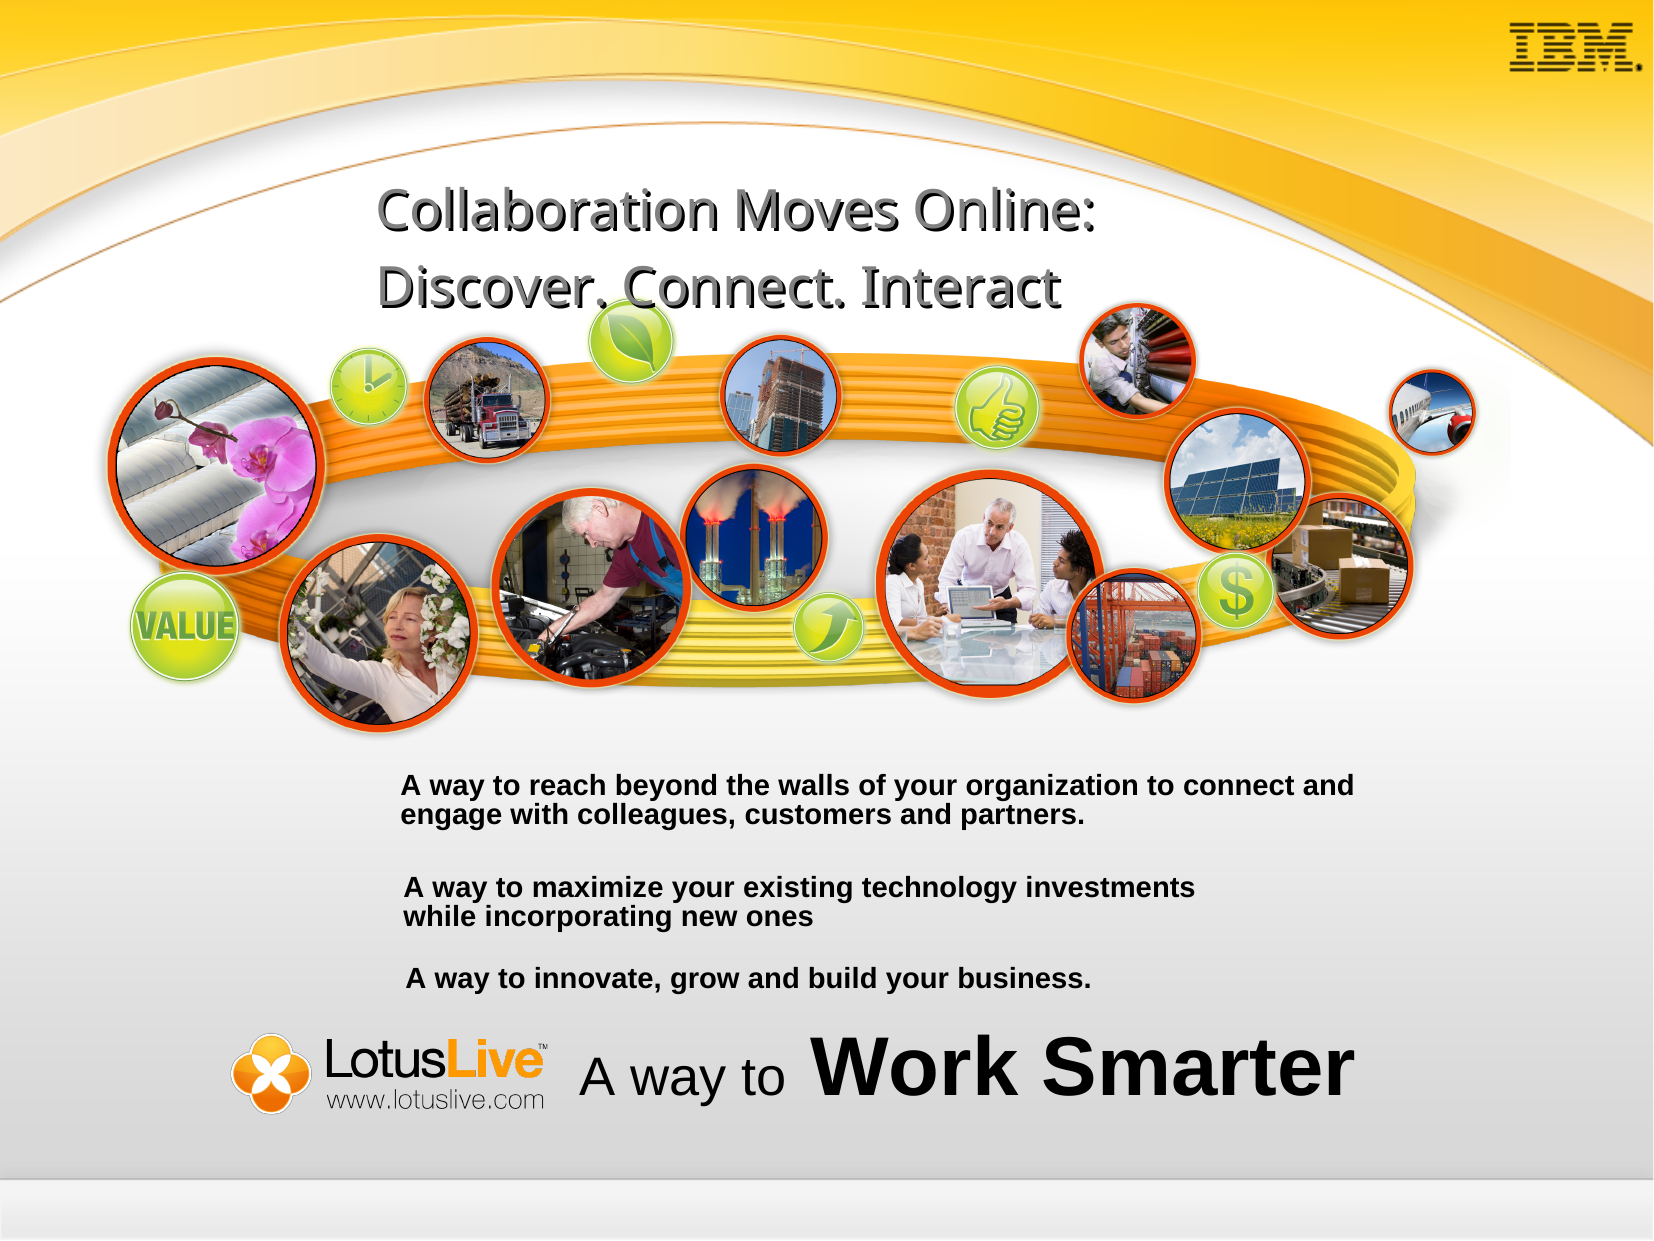

Collaboration Moves Online:
Discover. Connect. Interact
A way to reach beyond the walls of your organization to connect and engage with colleagues, customers and partners.
A way to maximize your existing technology investments while incorporating new ones
A way to innovate, grow and build your business.
A way to Work Smarter